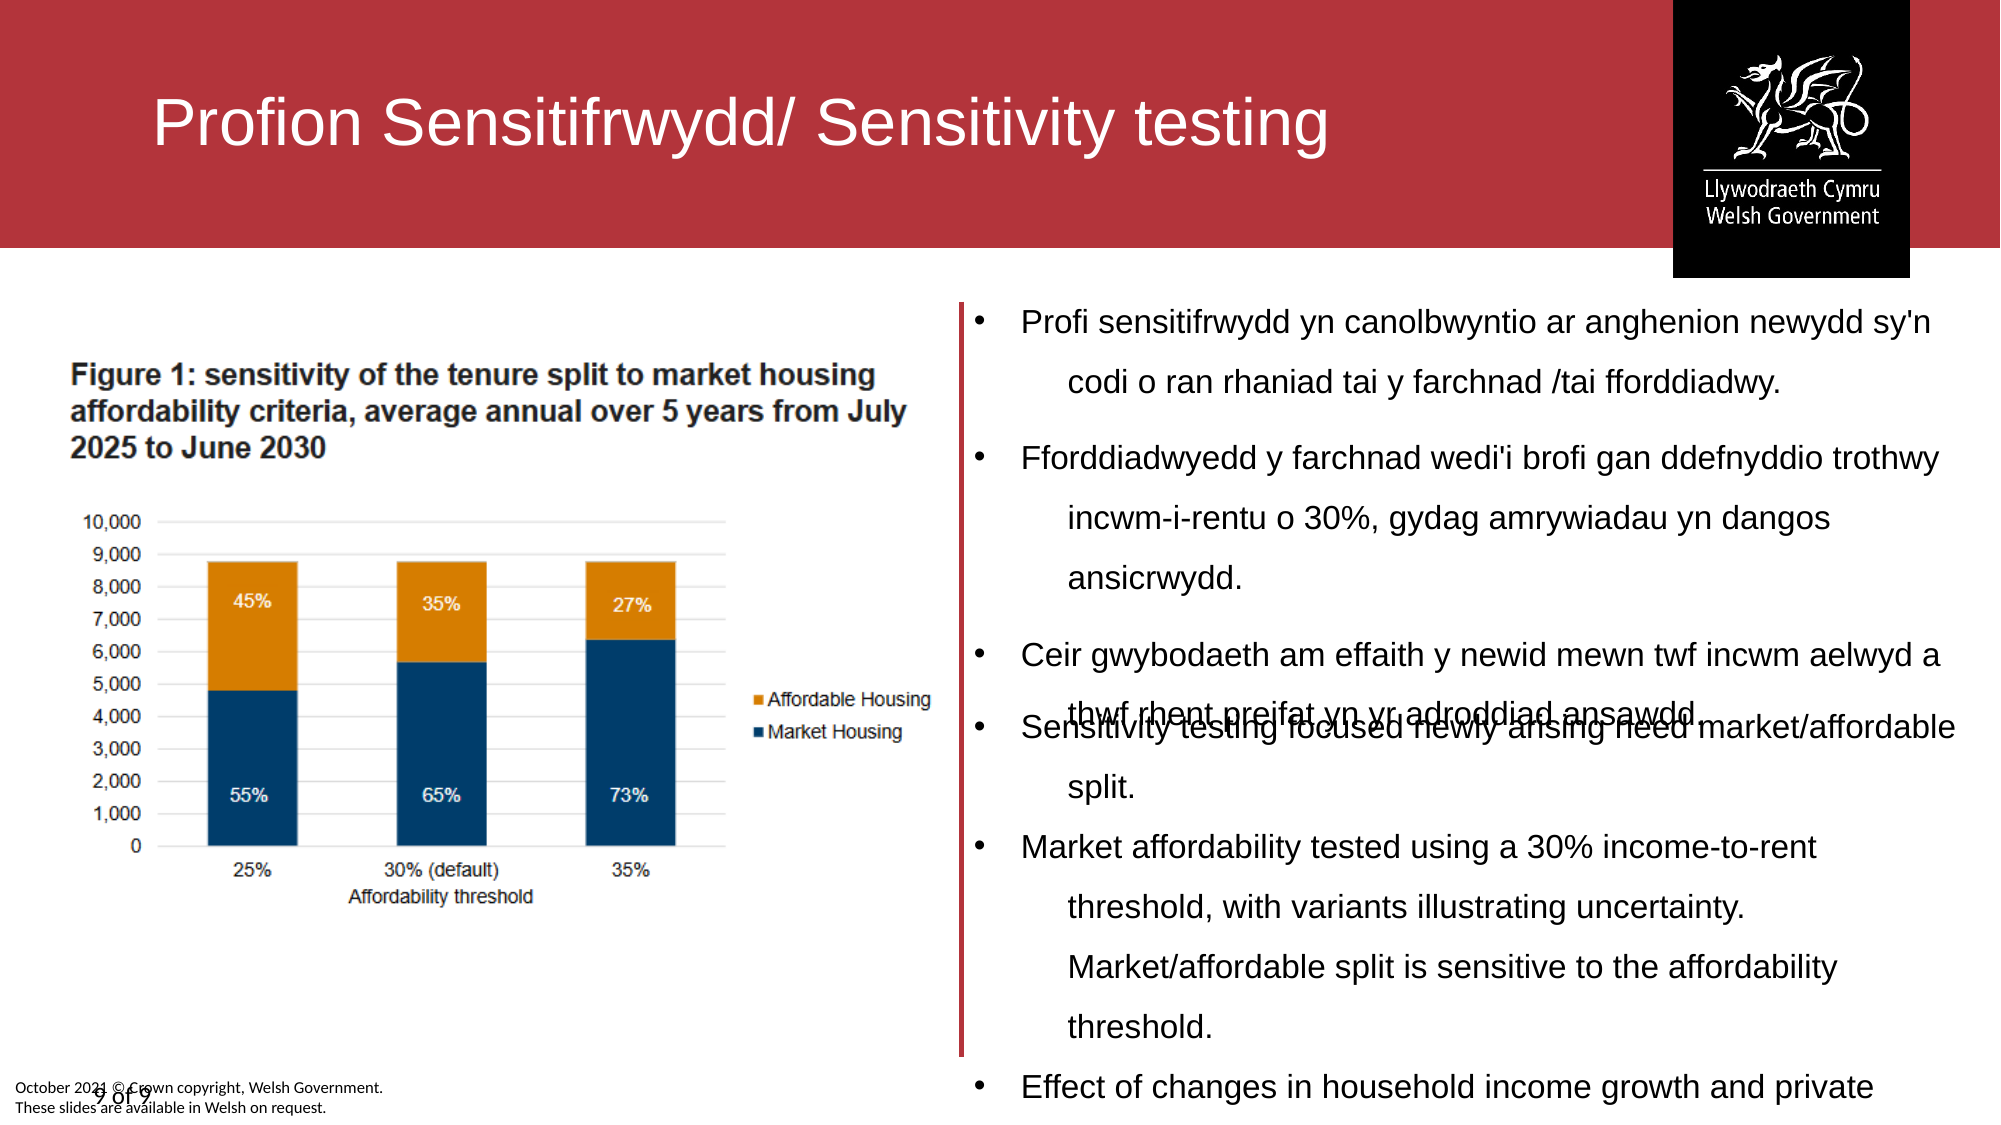

# Profion Sensitifrwydd/ Sensitivity testing
Profi sensitifrwydd yn canolbwyntio ar anghenion newydd sy'n codi o ran rhaniad tai y farchnad /tai fforddiadwy.
Fforddiadwyedd y farchnad wedi'i brofi gan ddefnyddio trothwy incwm‑i‑rentu o 30%, gydag amrywiadau yn dangos ansicrwydd.
Ceir gwybodaeth am effaith y newid mewn twf incwm aelwyd a thwf rhent preifat yn yr adroddiad ansawdd.
Sensitivity testing focused newly arising need market/affordable split.
Market affordability tested using a 30% income‑to‑rent threshold, with variants illustrating uncertainty. Market/affordable split is sensitive to the affordability threshold.
Effect of changes in household income growth and private rental growth can be found in the quality report.
 of 9
October 2021 © Crown copyright, Welsh Government.
These slides are available in Welsh on request.